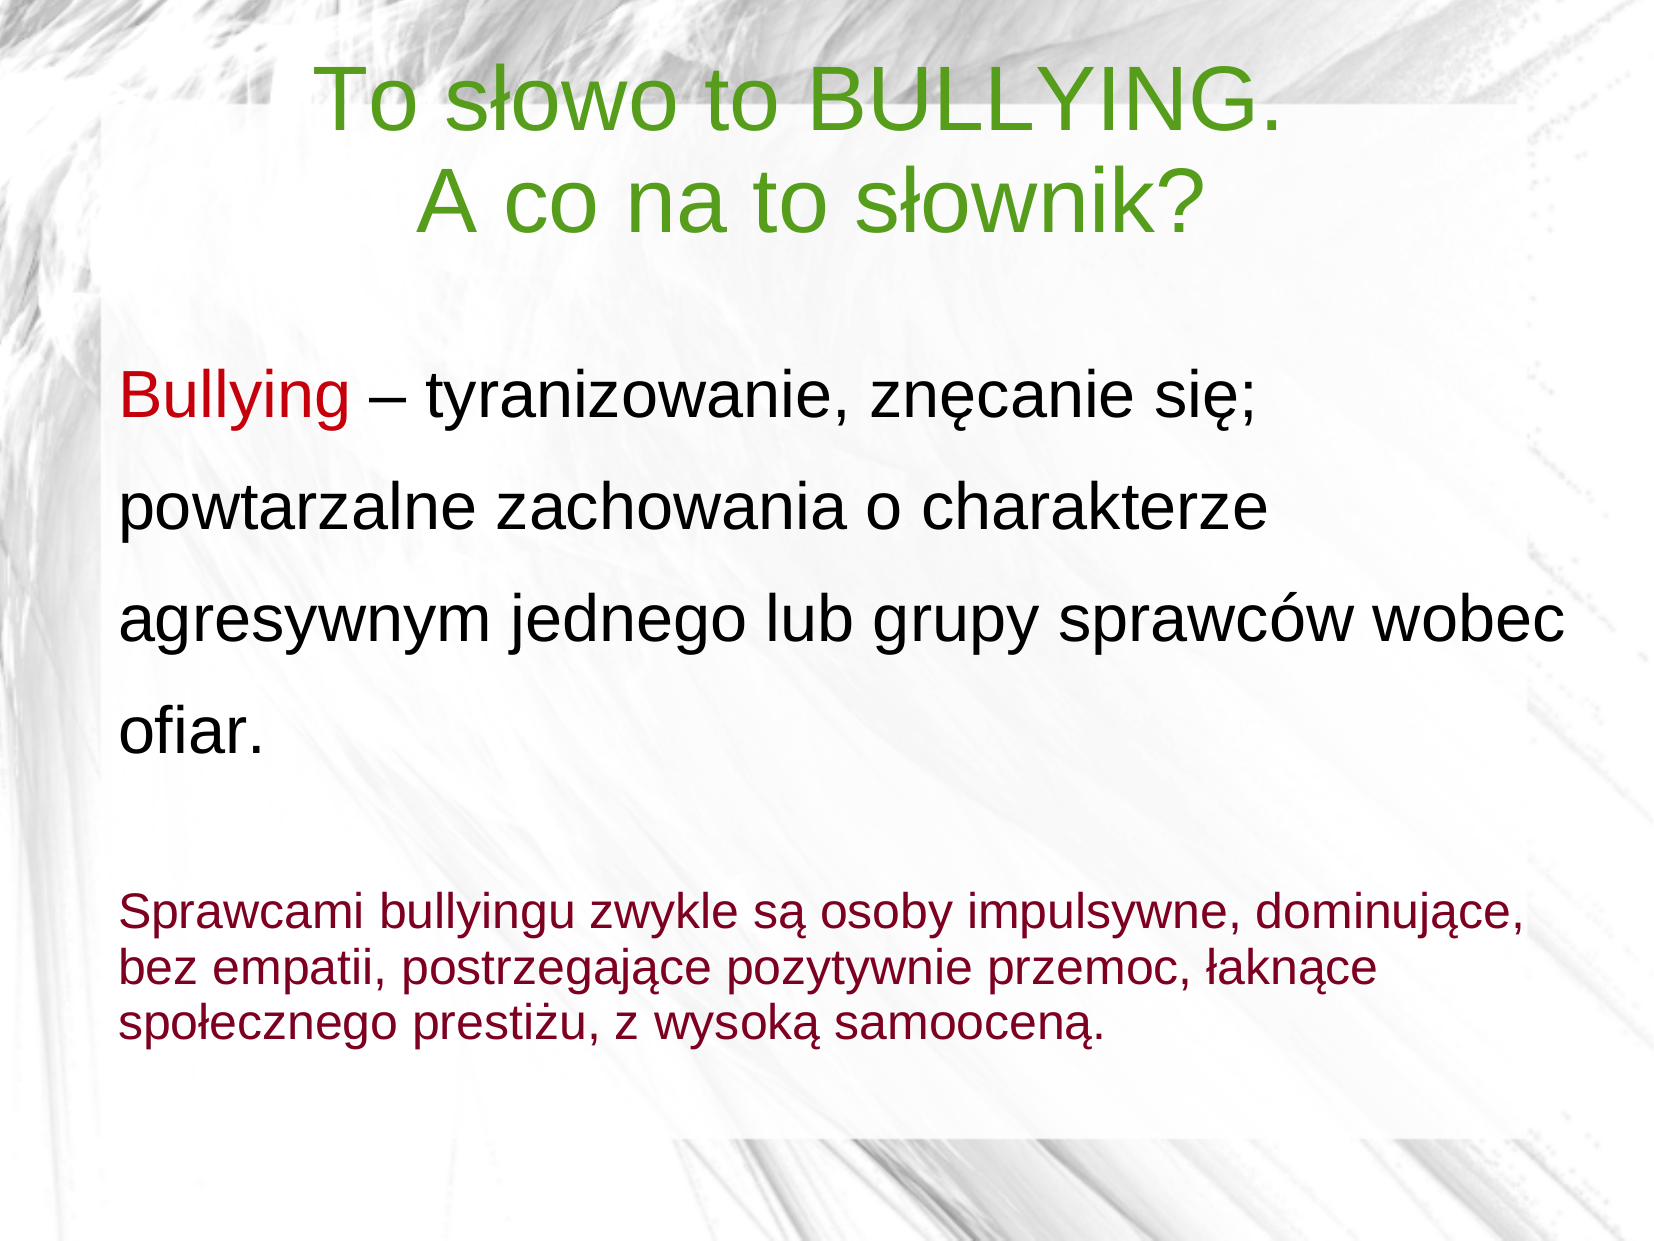

# To słowo to BULLYING. A co na to słownik?
Bullying – tyranizowanie, znęcanie się; powtarzalne zachowania o charakterze agresywnym jednego lub grupy sprawców wobec ofiar.
Sprawcami bullyingu zwykle są osoby impulsywne, dominujące, bez empatii, postrzegające pozytywnie przemoc, łaknące społecznego prestiżu, z wysoką samooceną.